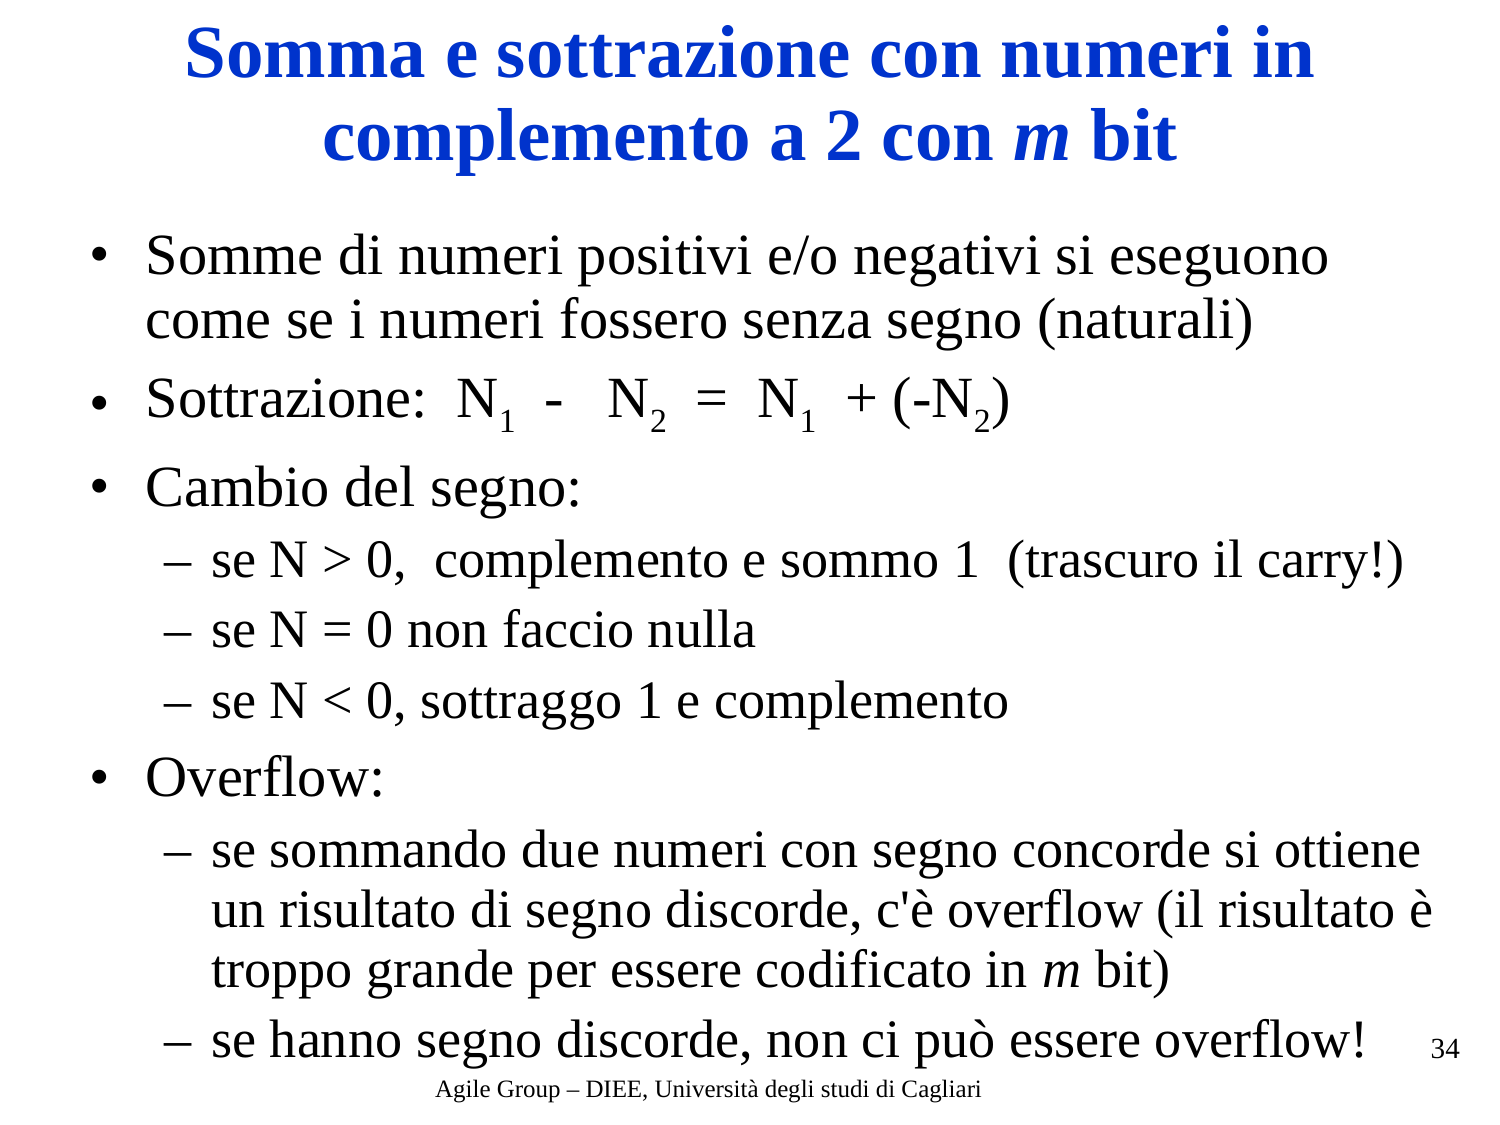

# Somma e sottrazione con numeri in complemento a 2 con m bit
Somme di numeri positivi e/o negativi si eseguono come se i numeri fossero senza segno (naturali)
Sottrazione: N1 - N2 = N1 + (-N2)
Cambio del segno:
se N > 0, complemento e sommo 1 (trascuro il carry!)
se N = 0 non faccio nulla
se N < 0, sottraggo 1 e complemento
Overflow:
se sommando due numeri con segno concorde si ottiene un risultato di segno discorde, c'è overflow (il risultato è troppo grande per essere codificato in m bit)
se hanno segno discorde, non ci può essere overflow!
34